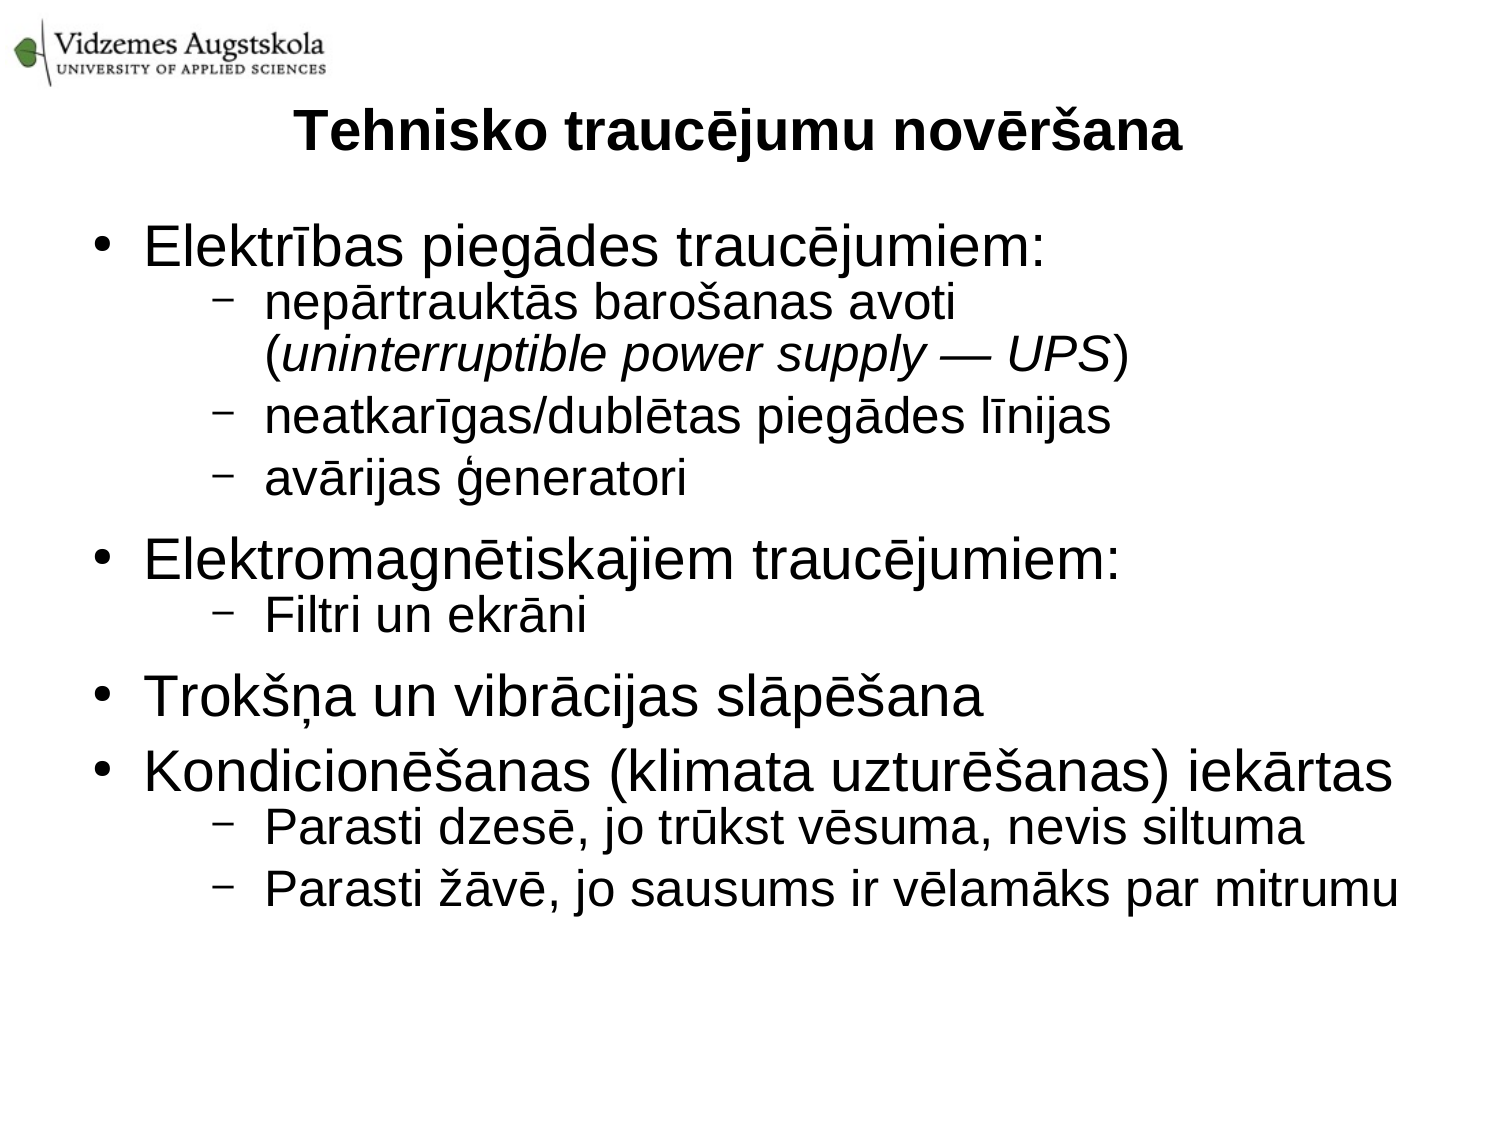

# Tehnisko traucējumu novēršana
Elektrības piegādes traucējumiem:
nepārtrauktās barošanas avoti
(uninterruptible power supply — UPS)
neatkarīgas/dublētas piegādes līnijas
avārijas ģeneratori
Elektromagnētiskajiem traucējumiem:
Filtri un ekrāni
Trokšņa un vibrācijas slāpēšana
Kondicionēšanas (klimata uzturēšanas) iekārtas
Parasti dzesē, jo trūkst vēsuma, nevis siltuma
Parasti žāvē, jo sausums ir vēlamāks par mitrumu